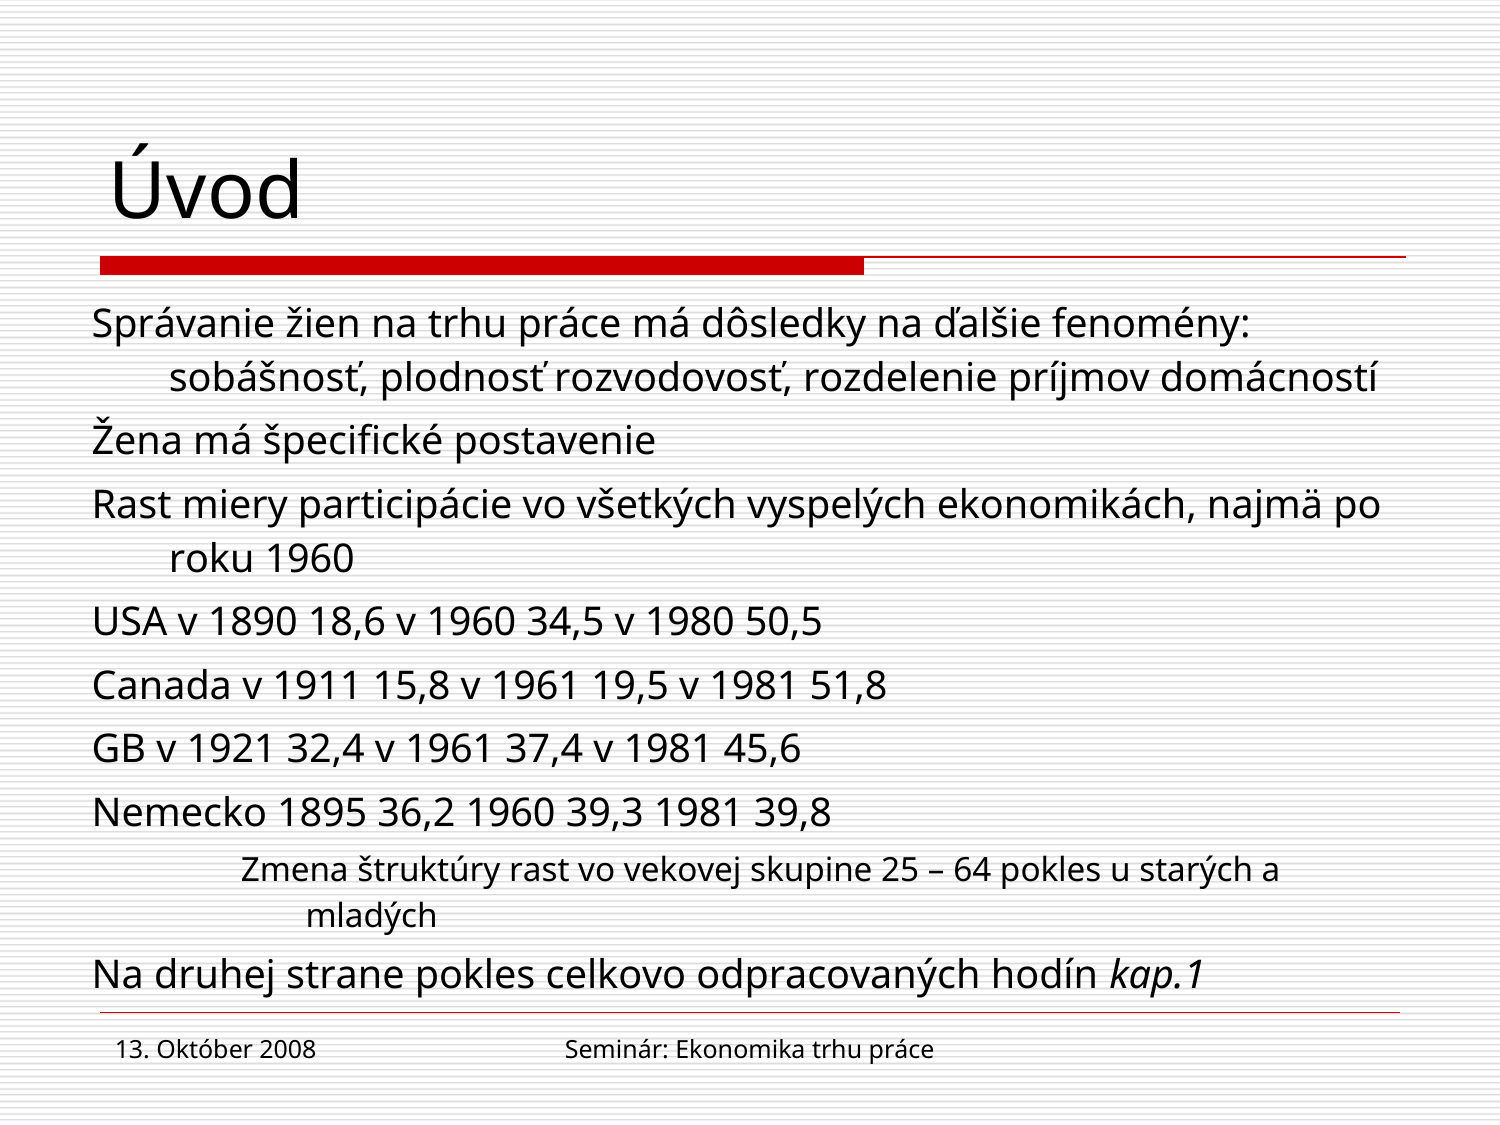

# Úvod
Správanie žien na trhu práce má dôsledky na ďalšie fenomény: sobášnosť, plodnosť rozvodovosť, rozdelenie príjmov domácností
Žena má špecifické postavenie
Rast miery participácie vo všetkých vyspelých ekonomikách, najmä po roku 1960
USA v 1890 18,6 v 1960 34,5 v 1980 50,5
Canada v 1911 15,8 v 1961 19,5 v 1981 51,8
GB v 1921 32,4 v 1961 37,4 v 1981 45,6
Nemecko 1895 36,2 1960 39,3 1981 39,8
Zmena štruktúry rast vo vekovej skupine 25 – 64 pokles u starých a mladých
Na druhej strane pokles celkovo odpracovaných hodín kap.1